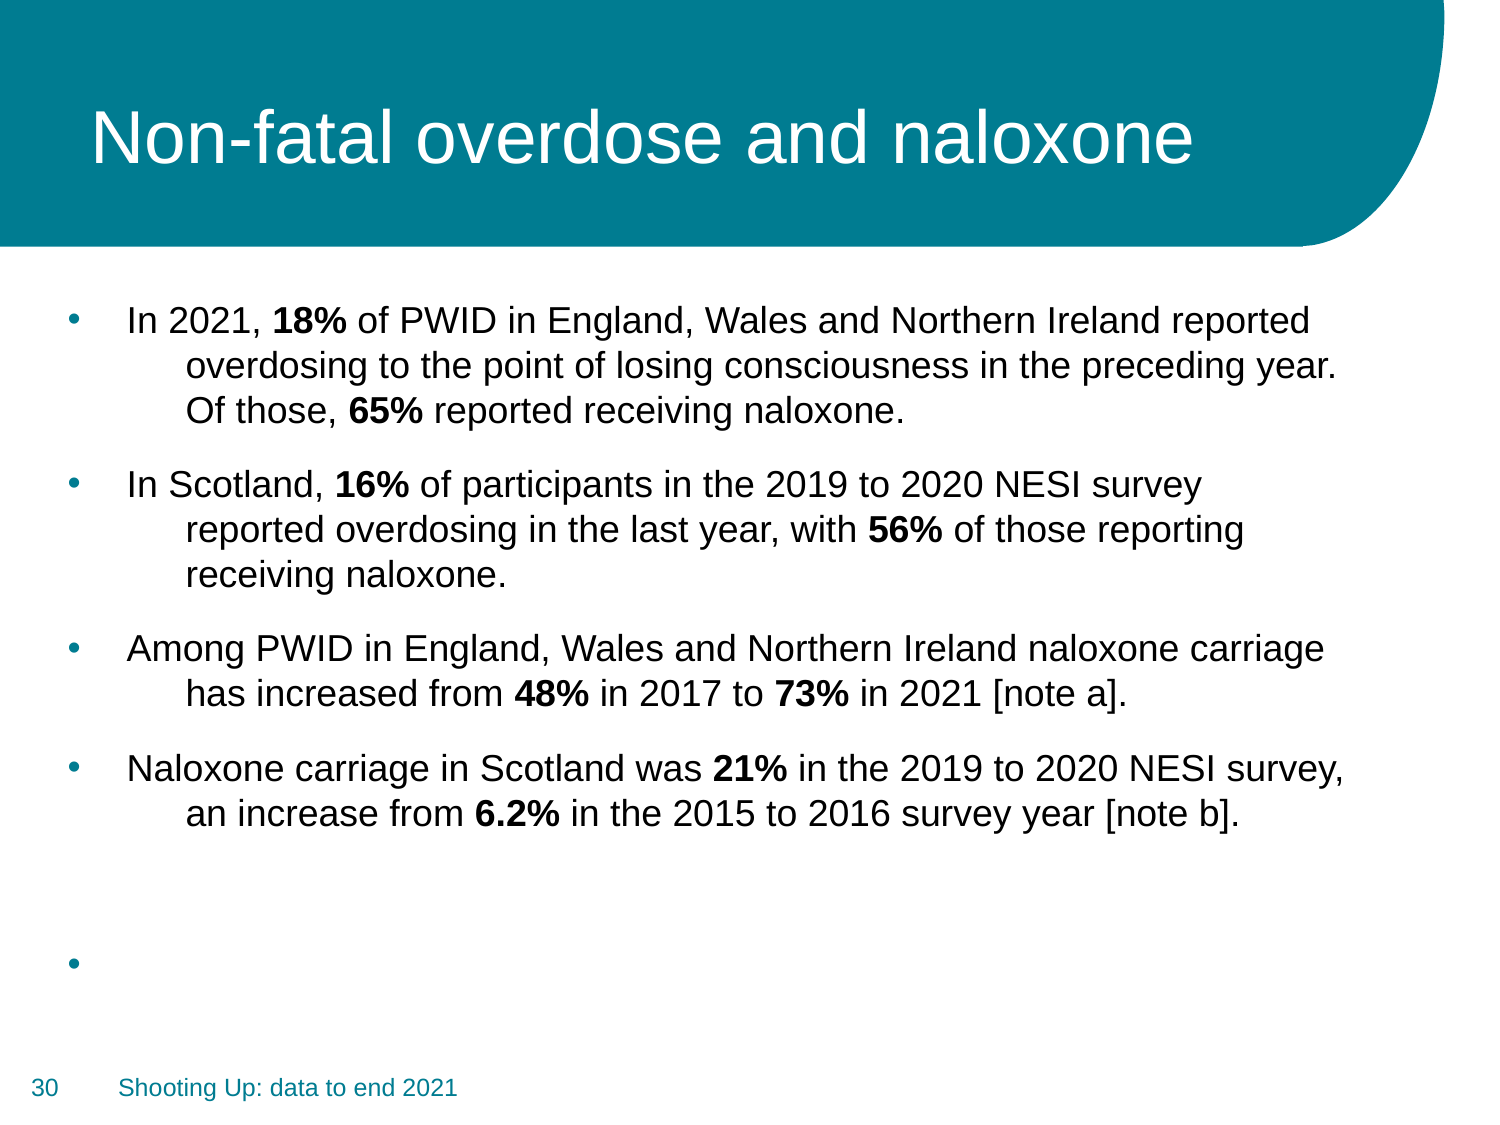

# Non-fatal overdose and naloxone
In 2021, 18% of PWID in England, Wales and Northern Ireland reported overdosing to the point of losing consciousness in the preceding year. Of those, 65% reported receiving naloxone.
In Scotland, 16% of participants in the 2019 to 2020 NESI survey reported overdosing in the last year, with 56% of those reporting receiving naloxone.
Among PWID in England, Wales and Northern Ireland naloxone carriage has increased from 48% in 2017 to 73% in 2021 [note a].
Naloxone carriage in Scotland was 21% in the 2019 to 2020 NESI survey, an increase from 6.2% in the 2015 to 2016 survey year [note b].
30
Shooting Up: data to end 2021